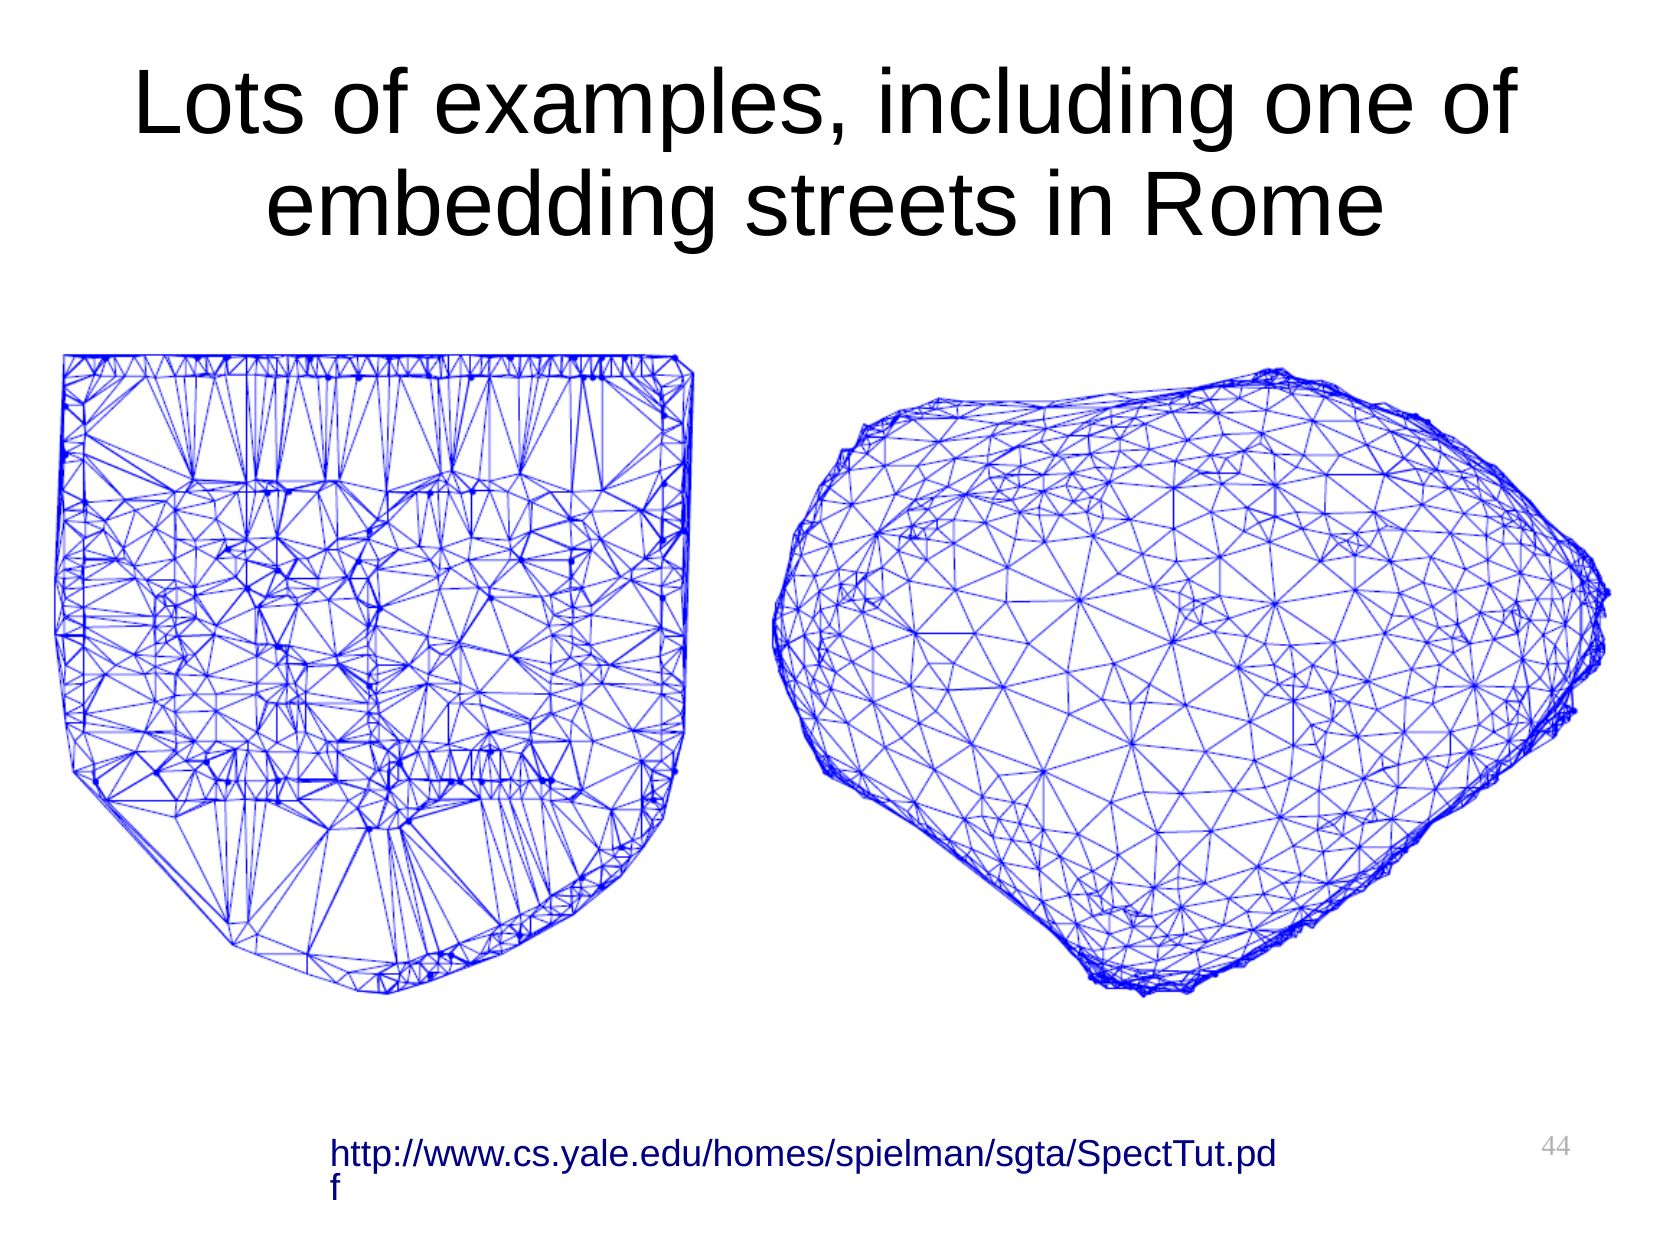

# Lots of examples, including one of embedding streets in Rome
http://www.cs.yale.edu/homes/spielman/sgta/SpectTut.pdf
44